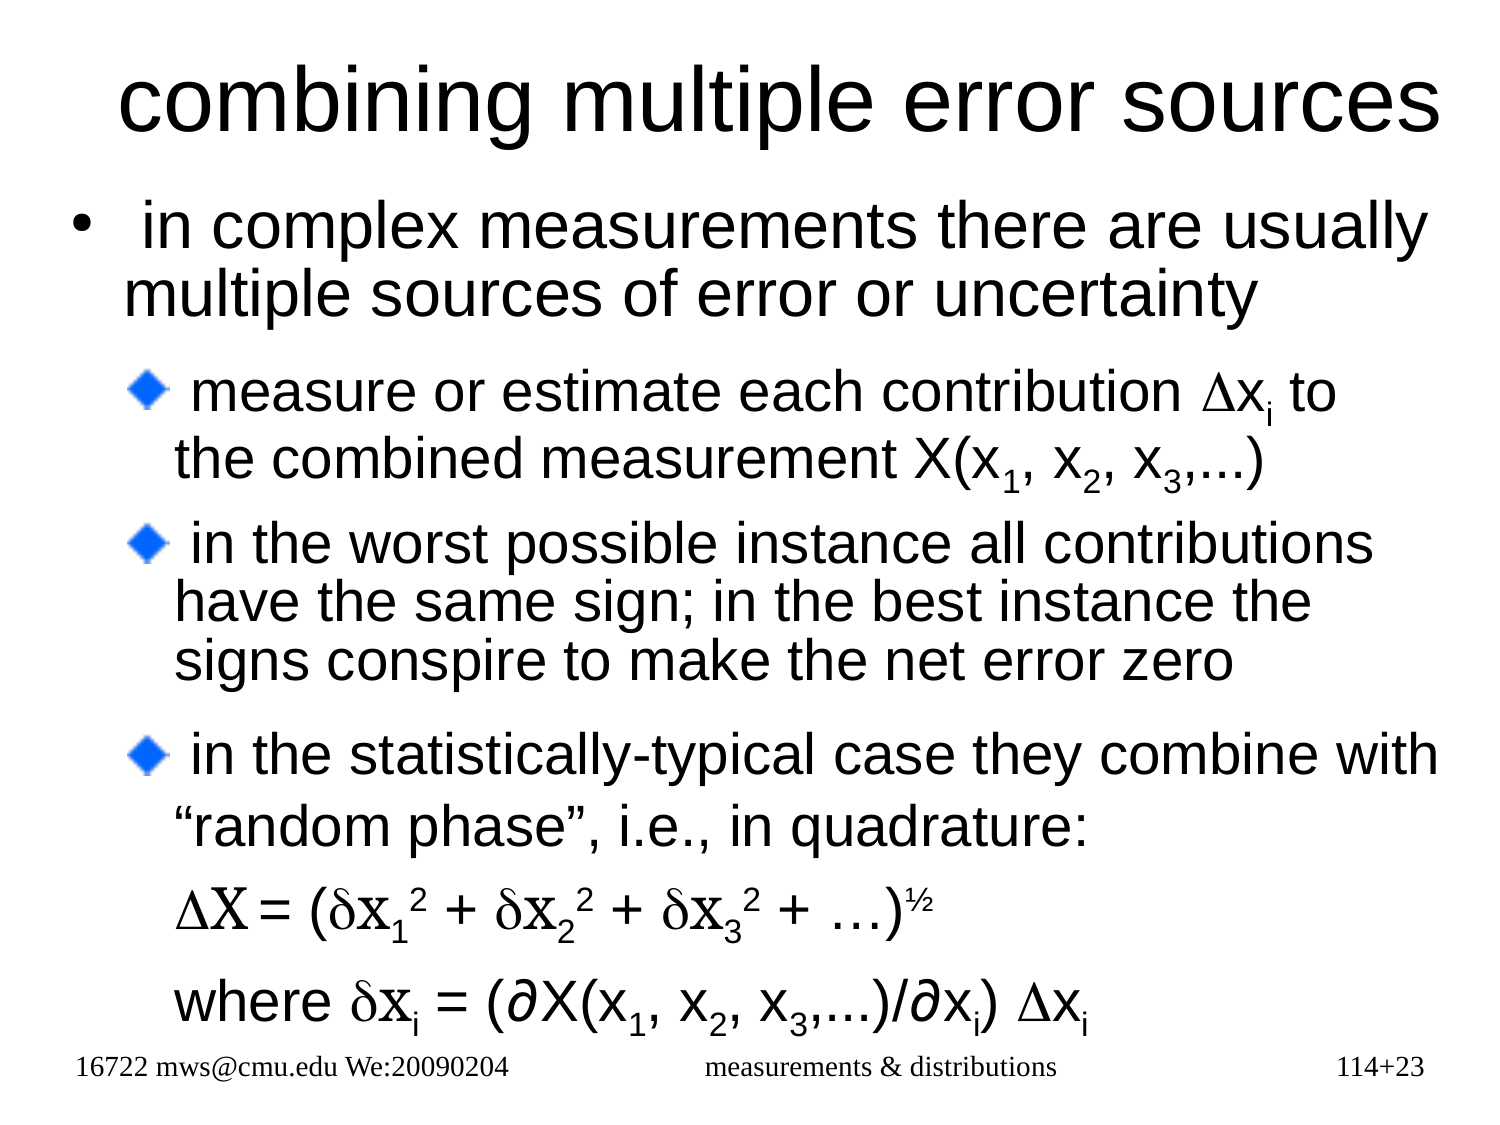

# combining multiple error sources
 in complex measurements there are usually multiple sources of error or uncertainty
 measure or estimate each contribution xi to
the combined measurement X(x1, x2, x3,...)
 in the worst possible instance all contributions have the same sign; in the best instance the signs conspire to make the net error zero
 in the statistically-typical case they combine with “random phase”, i.e., in quadrature:
X = (x12 + x22 + x32 + …)½
where xi = (∂X(x1, x2, x3,...)/∂xi) xi
16722 mws@cmu.edu We:20090204
measurements & distributions
23